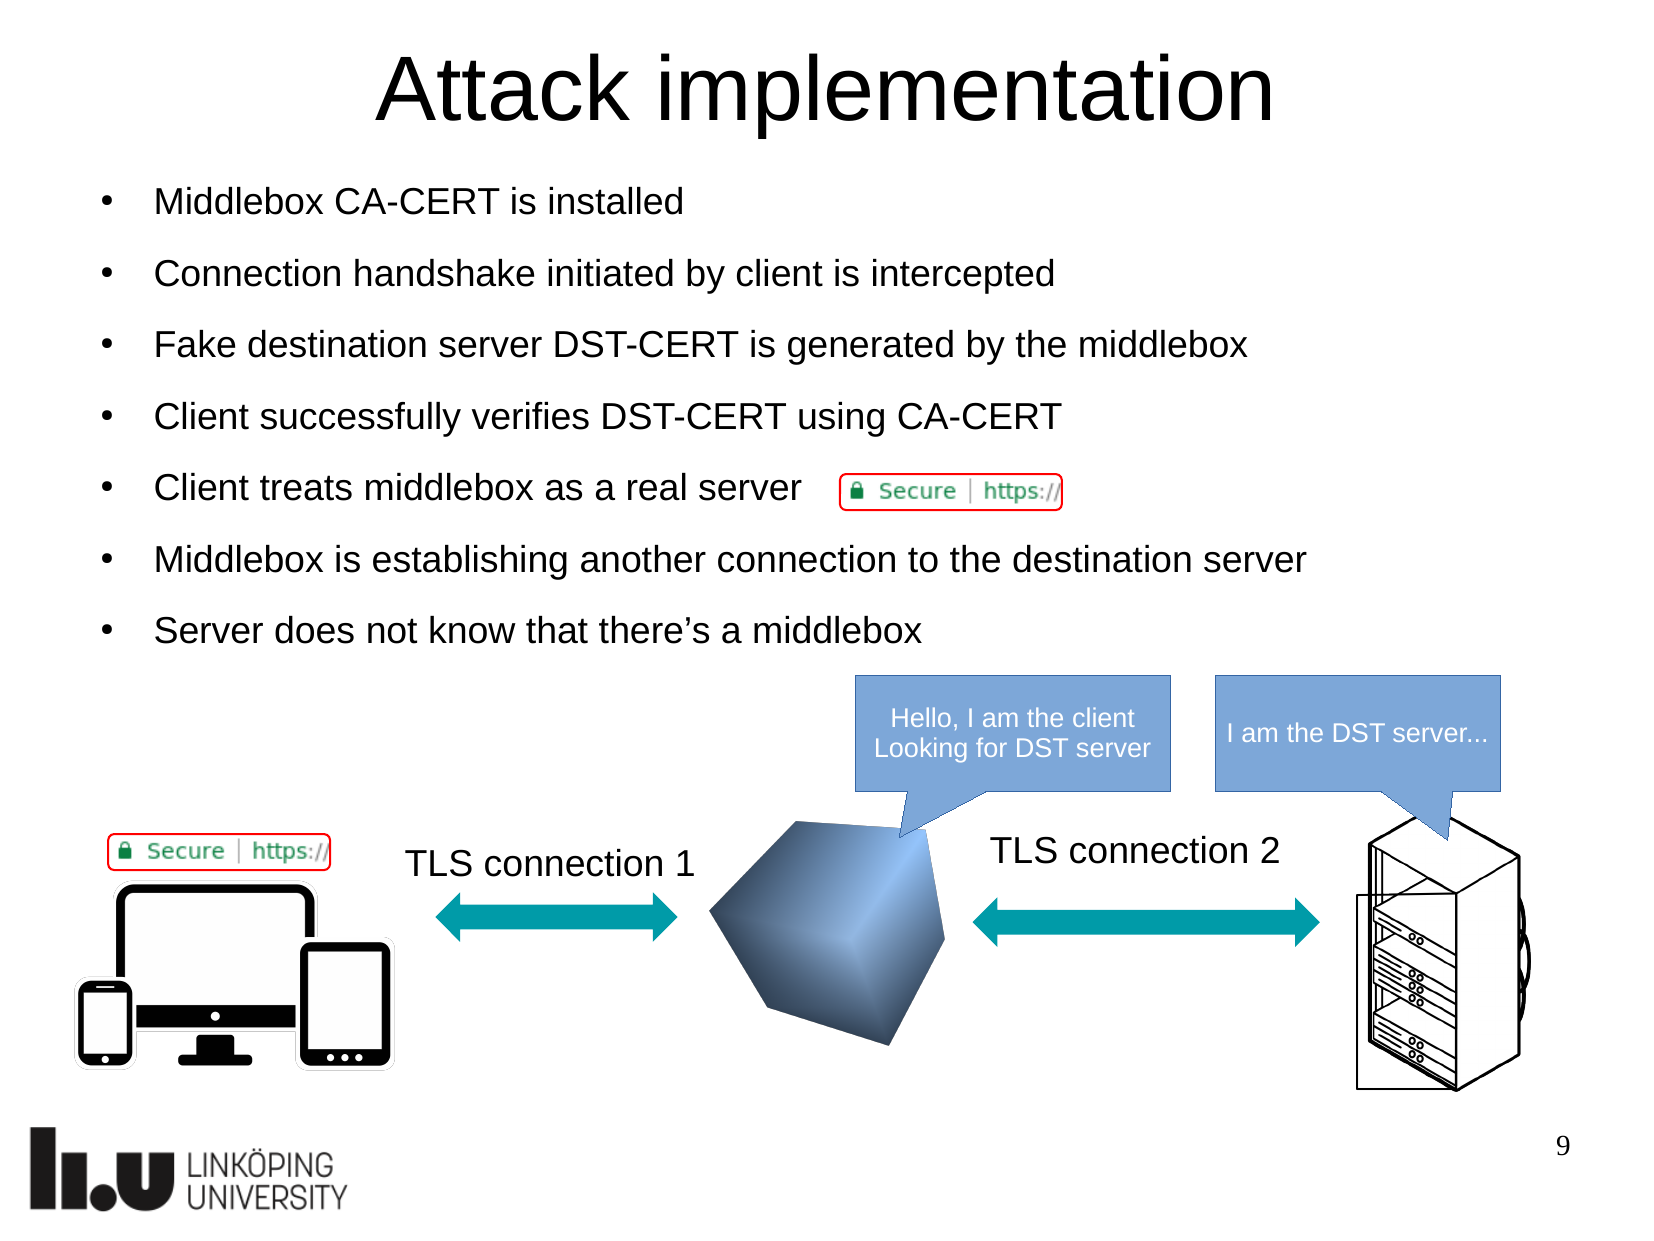

# Attack implementation
Middlebox CA-CERT is installed
Connection handshake initiated by client is intercepted
Fake destination server DST-CERT is generated by the middlebox
Client successfully verifies DST-CERT using CA-CERT
Client treats middlebox as a real server
Middlebox is establishing another connection to the destination server
Server does not know that there’s a middlebox
Hello, I am the client
Looking for DST server
I am the DST server...
TLS connection 2
TLS connection 1
9